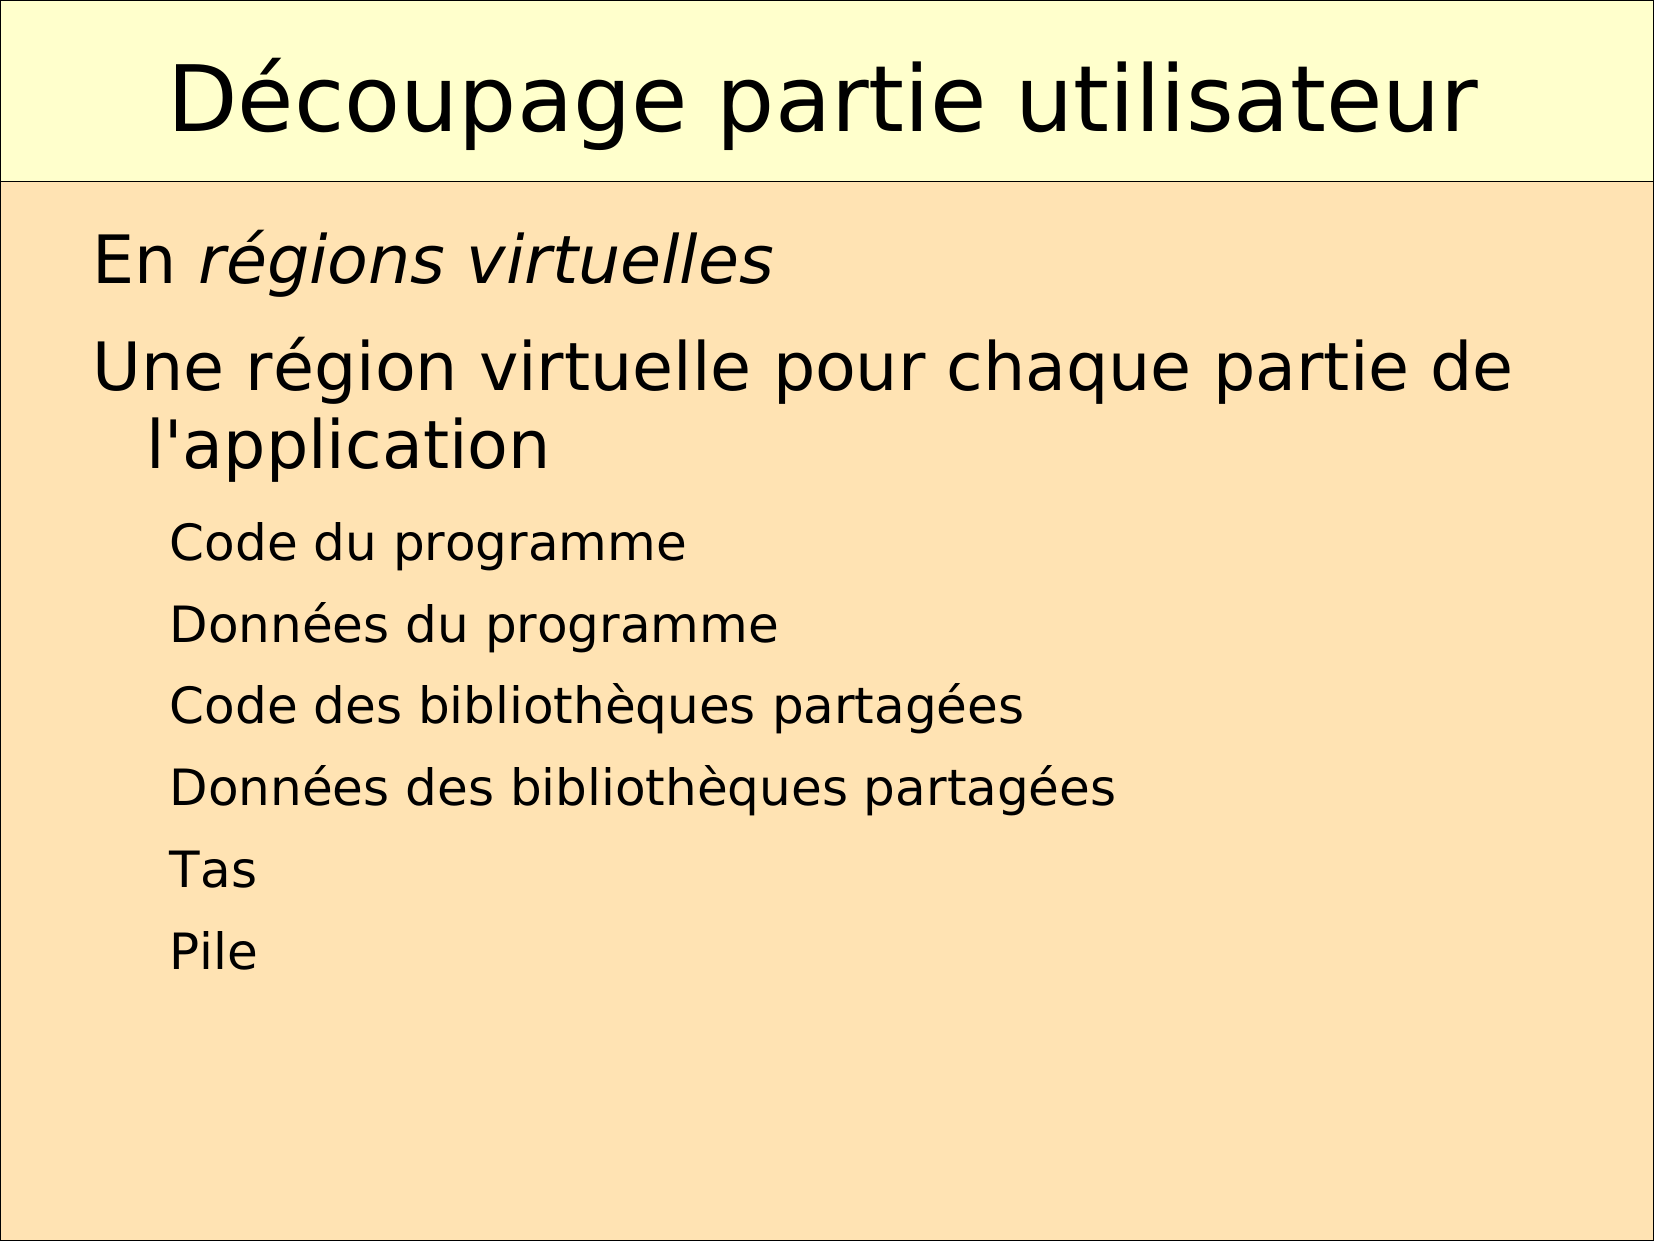

# Découpage partie utilisateur
En régions virtuelles
Une région virtuelle pour chaque partie de l'application
Code du programme
Données du programme
Code des bibliothèques partagées
Données des bibliothèques partagées
Tas
Pile